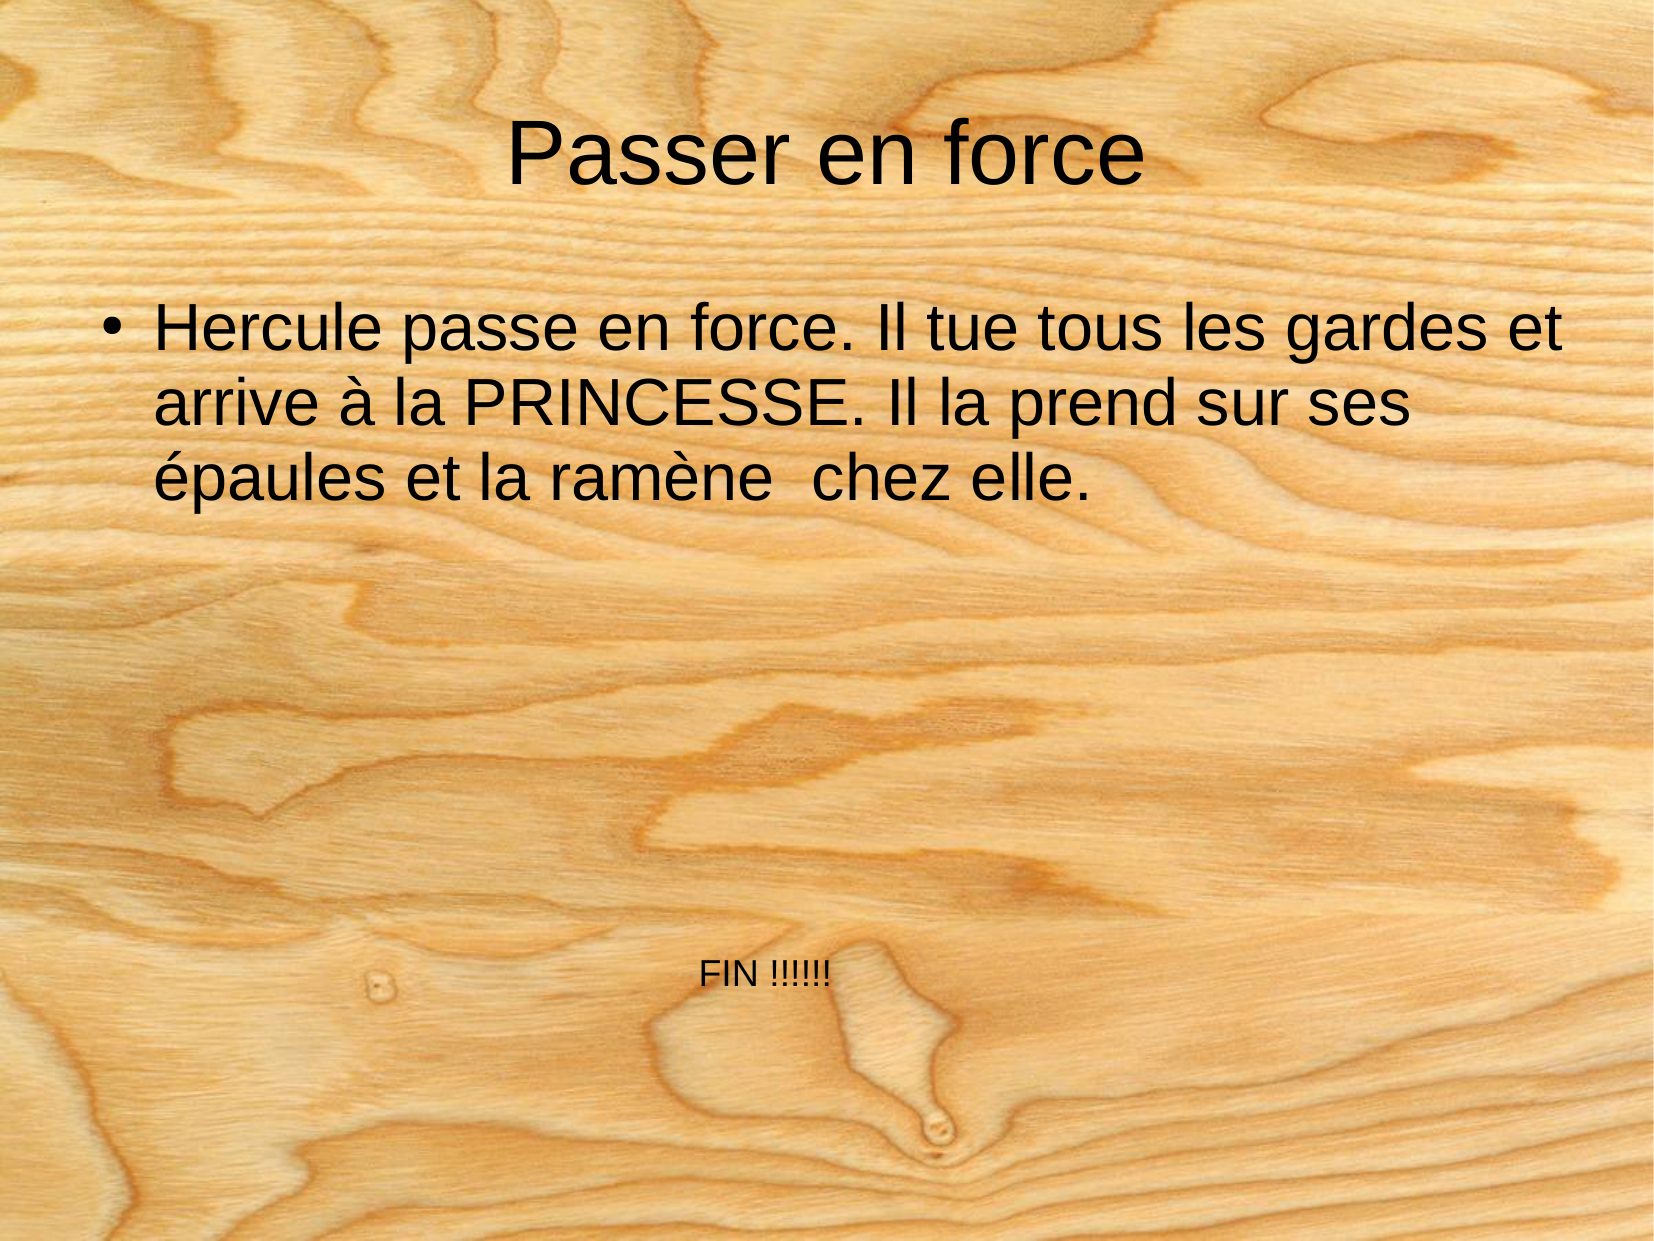

# Passer en force
Hercule passe en force. Il tue tous les gardes et arrive à la PRINCESSE. Il la prend sur ses épaules et la ramène chez elle.
 FIN !!!!!!